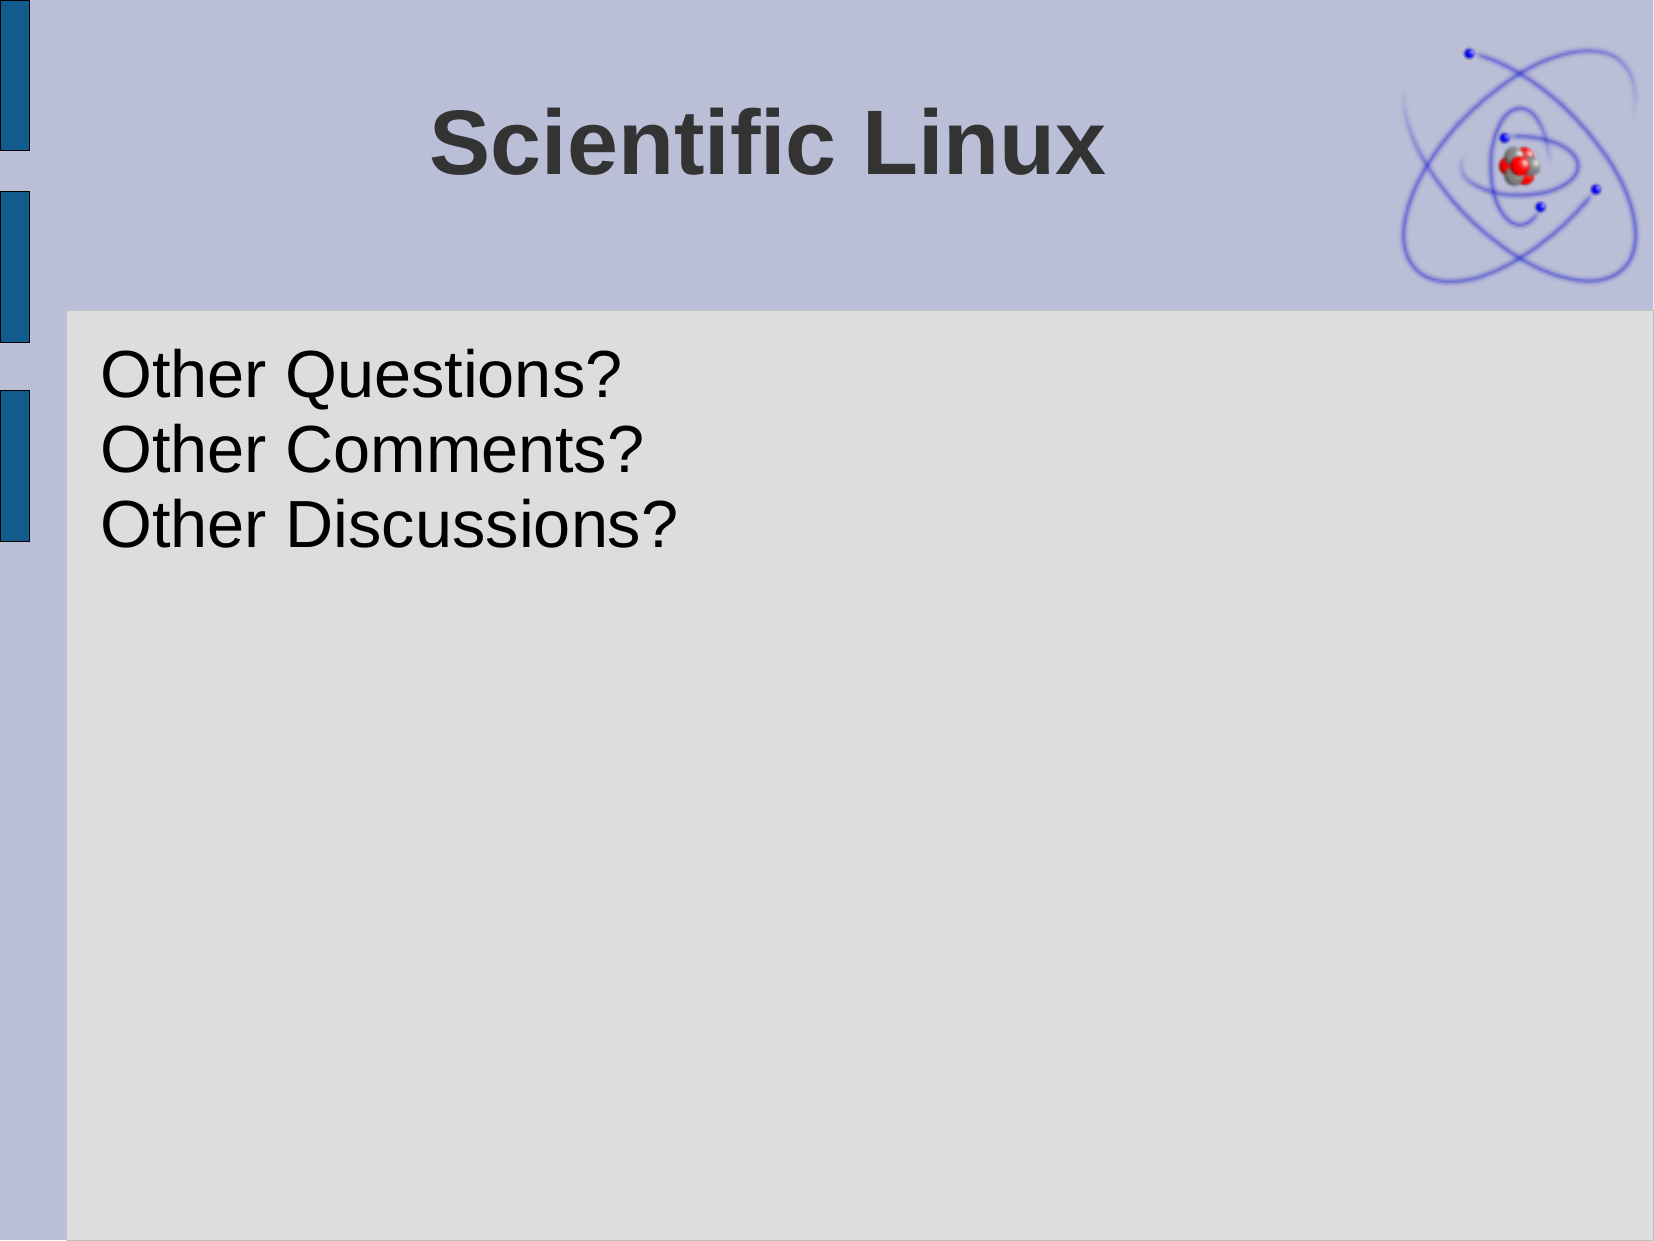

# Scientific Linux
Other Questions?
Other Comments?
Other Discussions?